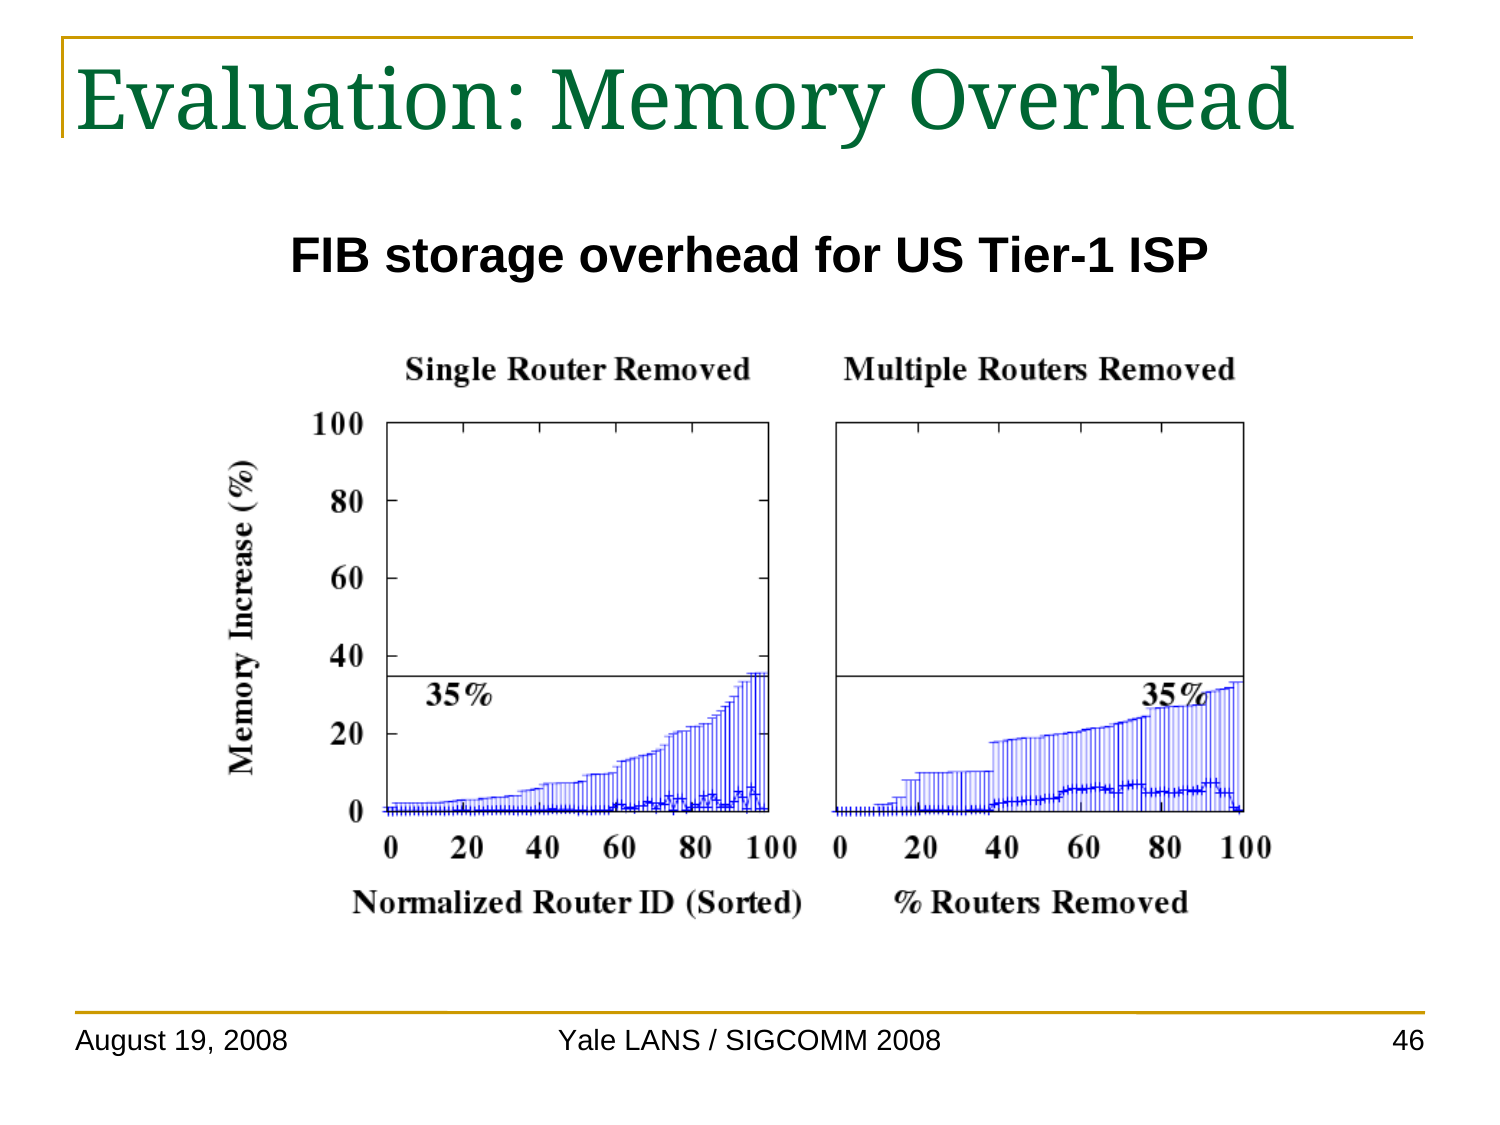

# Evaluation: Memory Overhead
FIB storage overhead for US Tier-1 ISP
August 19, 2008
Yale LANS / SIGCOMM 2008
46